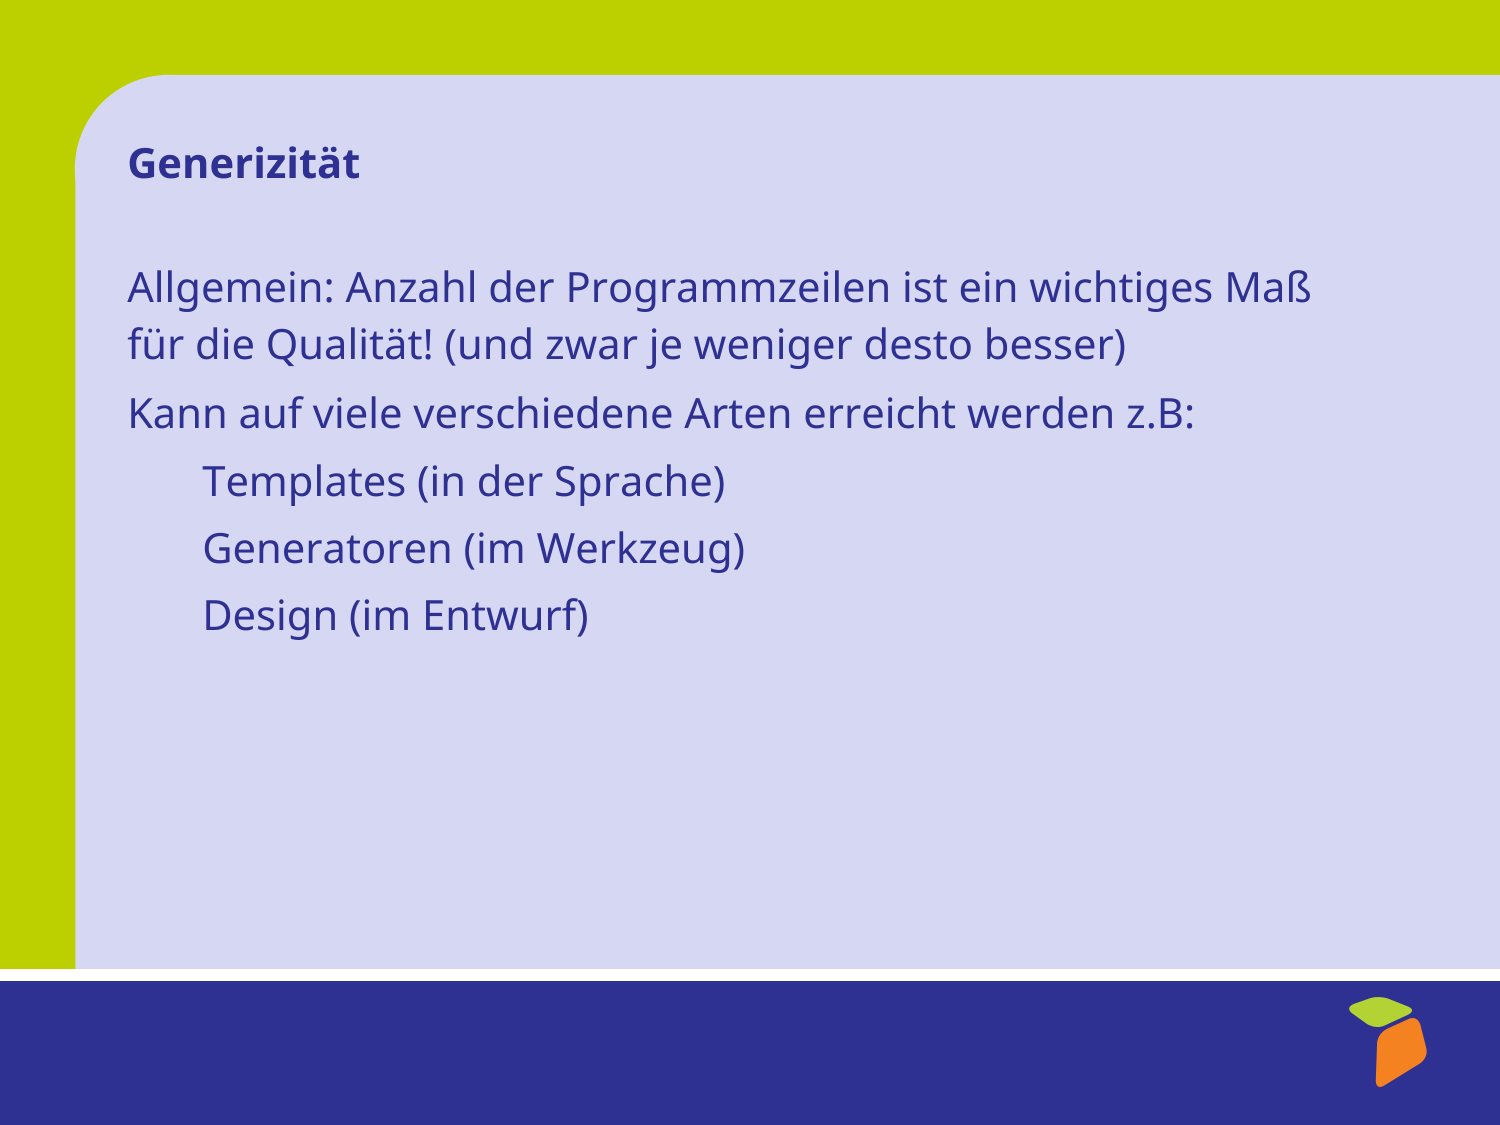

# Generizität
Allgemein: Anzahl der Programmzeilen ist ein wichtiges Maß für die Qualität! (und zwar je weniger desto besser)
Kann auf viele verschiedene Arten erreicht werden z.B:
Templates (in der Sprache)
Generatoren (im Werkzeug)
Design (im Entwurf)